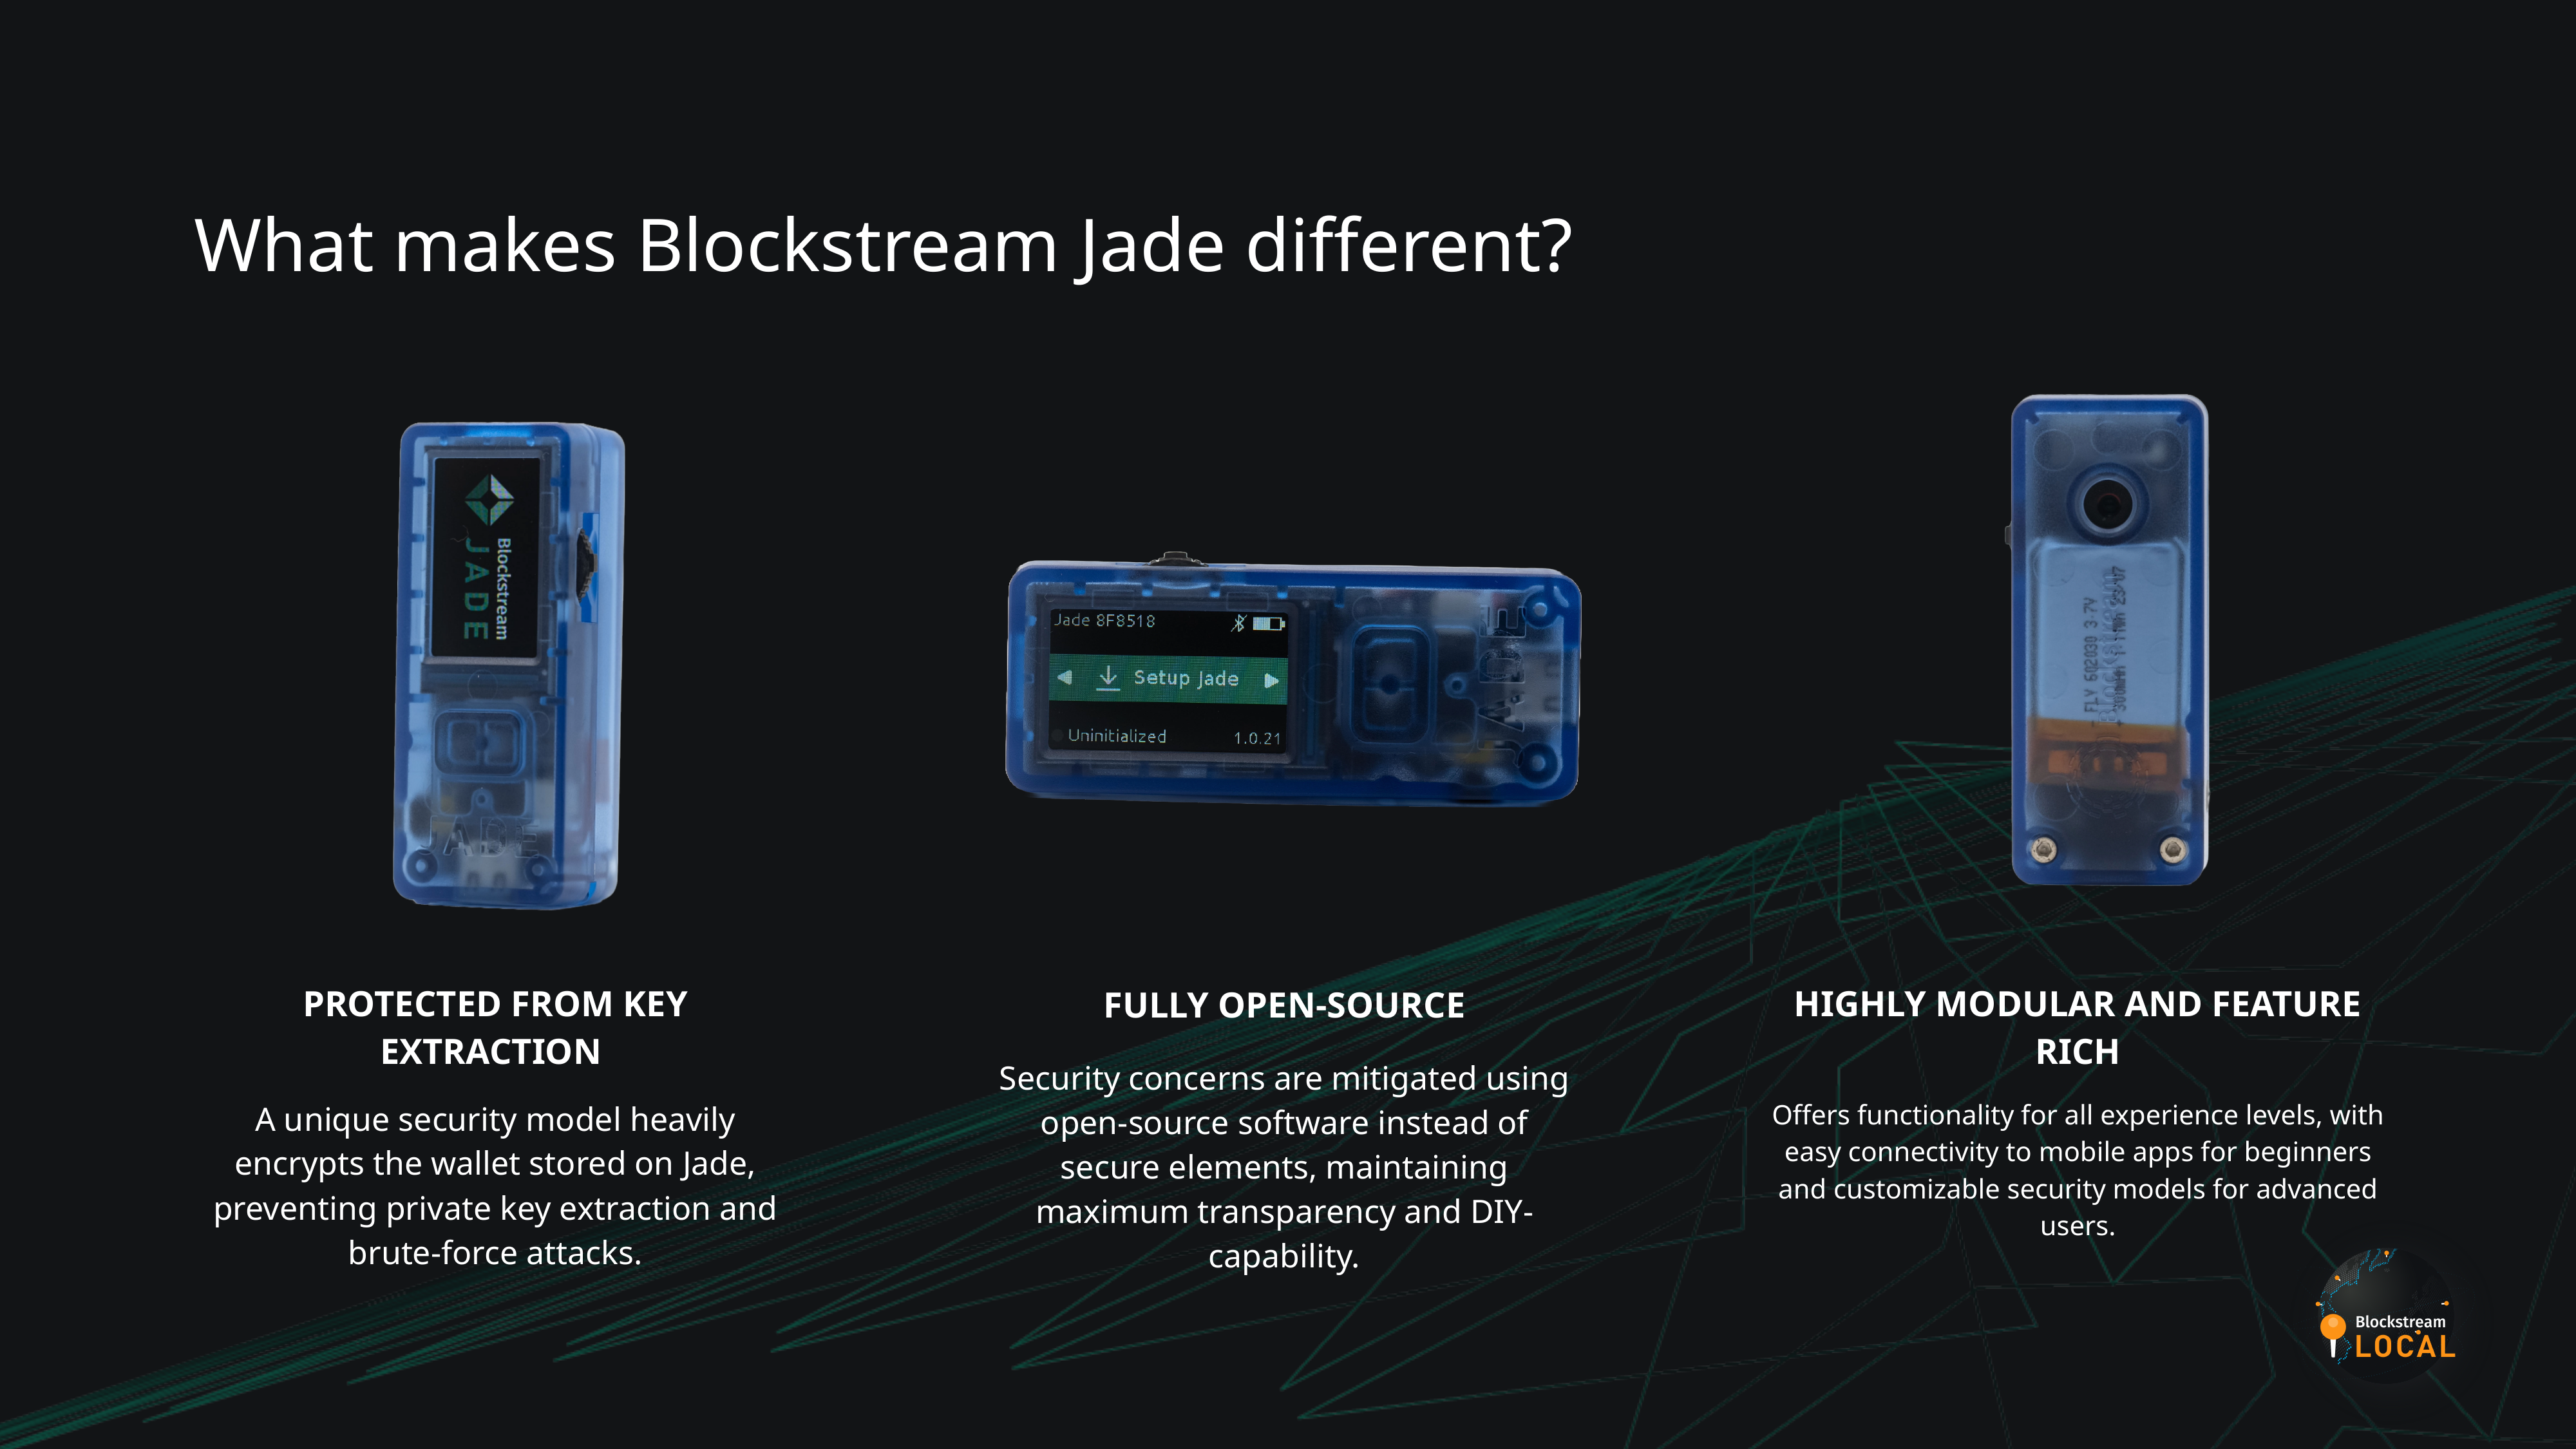

# What makes Blockstream Jade different?
PROTECTED FROM KEY EXTRACTION
A unique security model heavily encrypts the wallet stored on Jade, preventing private key extraction and brute-force attacks.
FULLY OPEN-SOURCE
Security concerns are mitigated using open-source software instead of secure elements, maintaining maximum transparency and DIY-capability.
HIGHLY MODULAR AND FEATURE RICH
Offers functionality for all experience levels, with easy connectivity to mobile apps for beginners and customizable security models for advanced users.